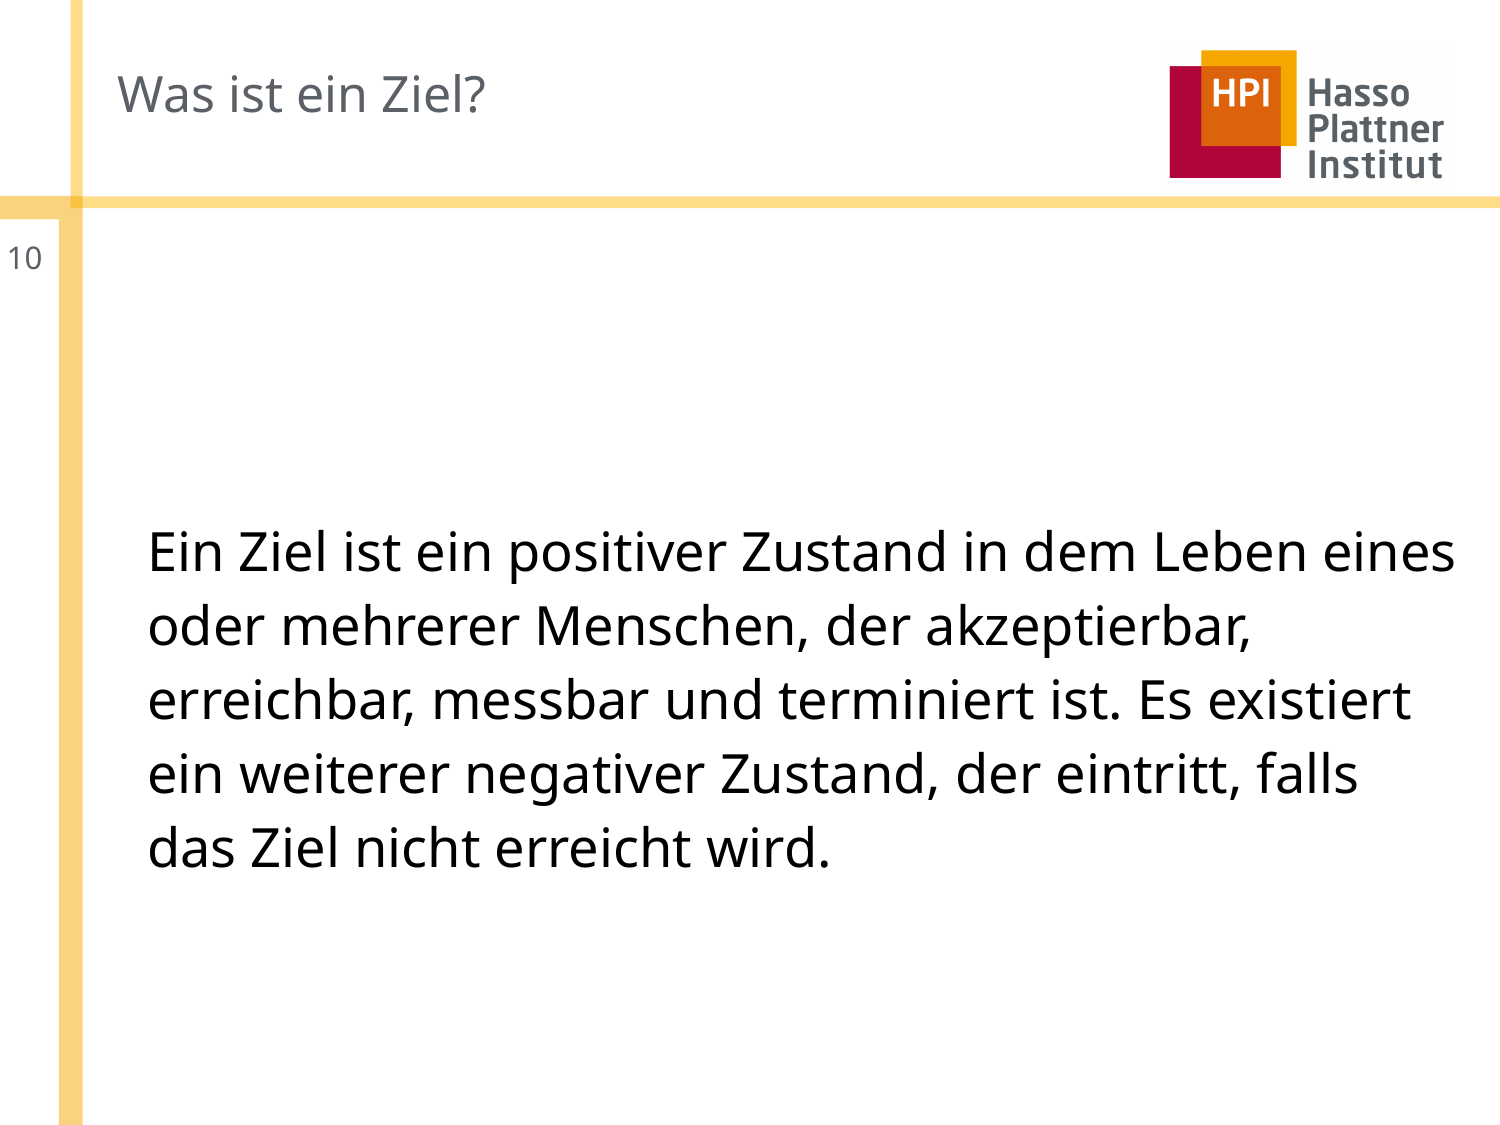

# Was ist ein Ziel?
10
Ein Ziel ist ein positiver Zustand in dem Leben eines oder mehrerer Menschen, der akzeptierbar, erreichbar, messbar und terminiert ist. Es existiert ein weiterer negativer Zustand, der eintritt, falls das Ziel nicht erreicht wird.